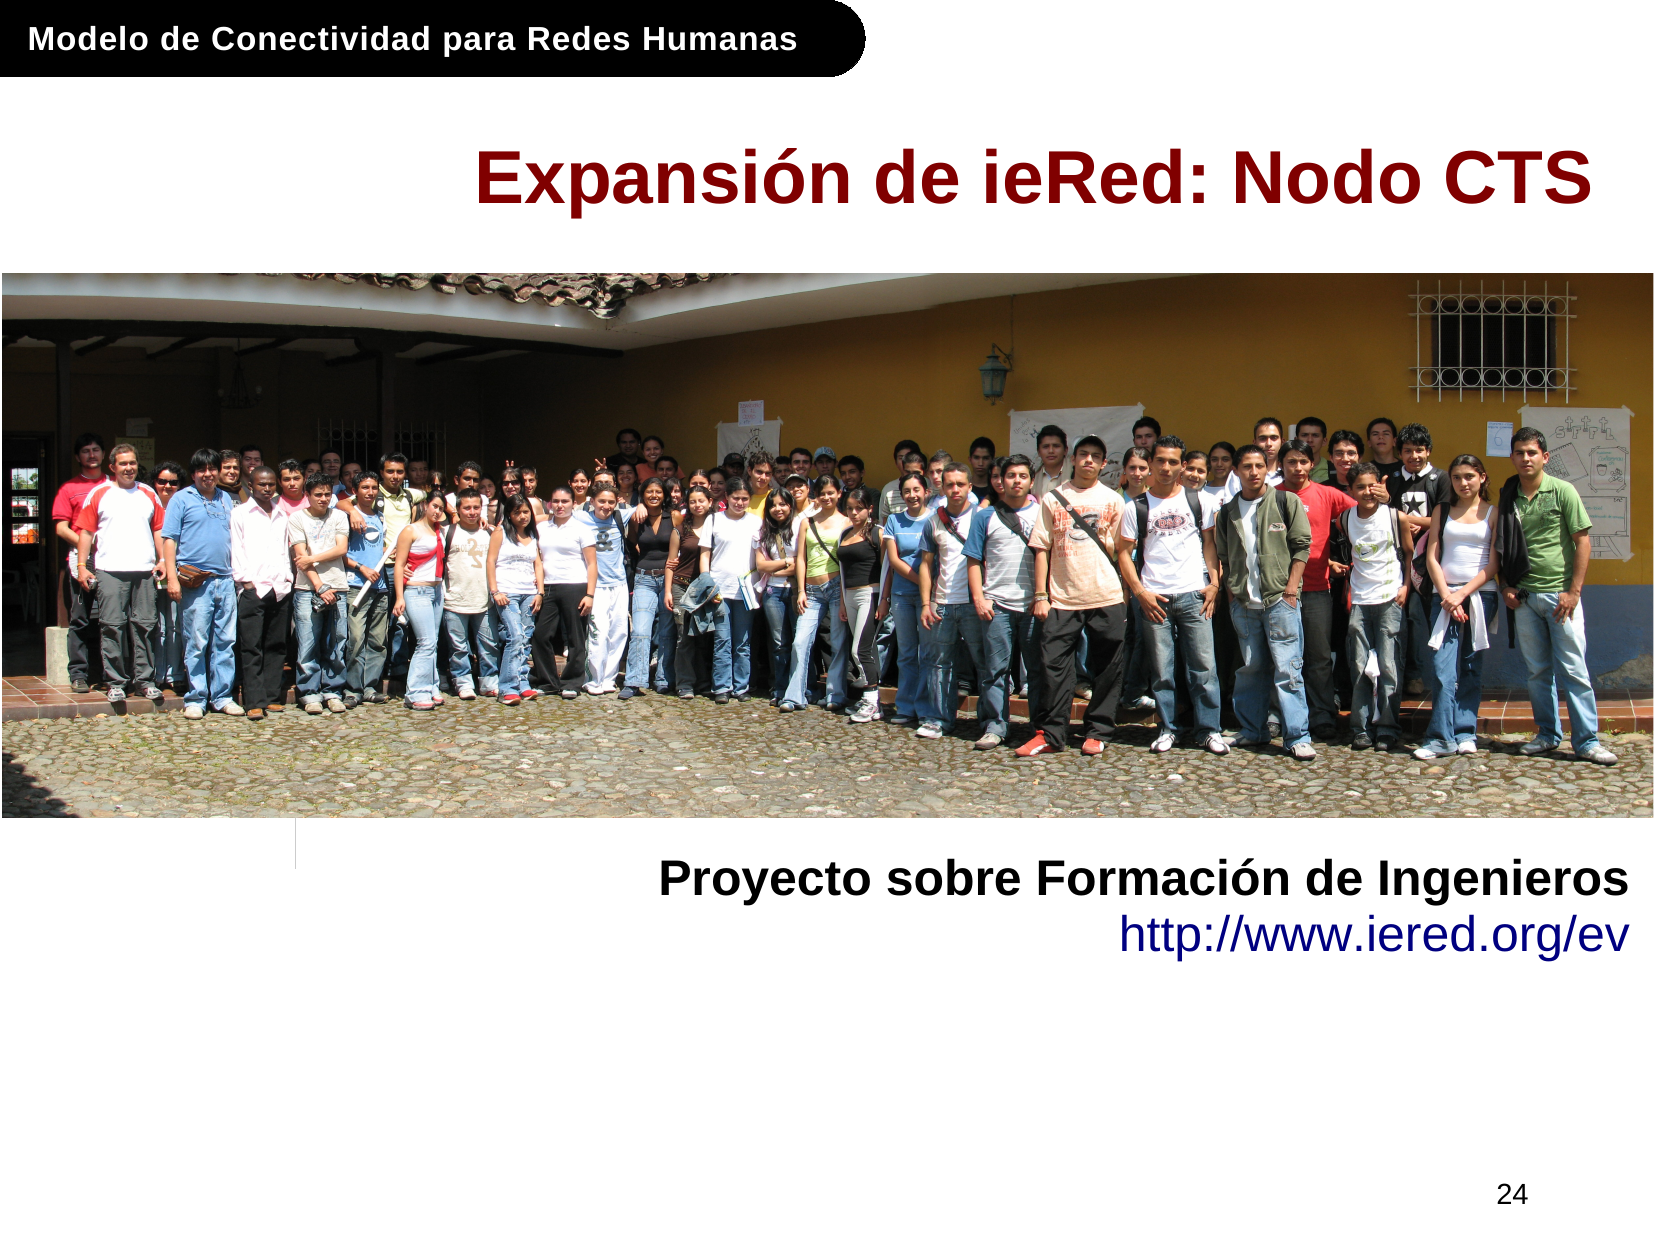

# Expansión de ieRed: Nodo CTS
Proyecto sobre Formación de Ingenieros
http://www.iered.org/ev